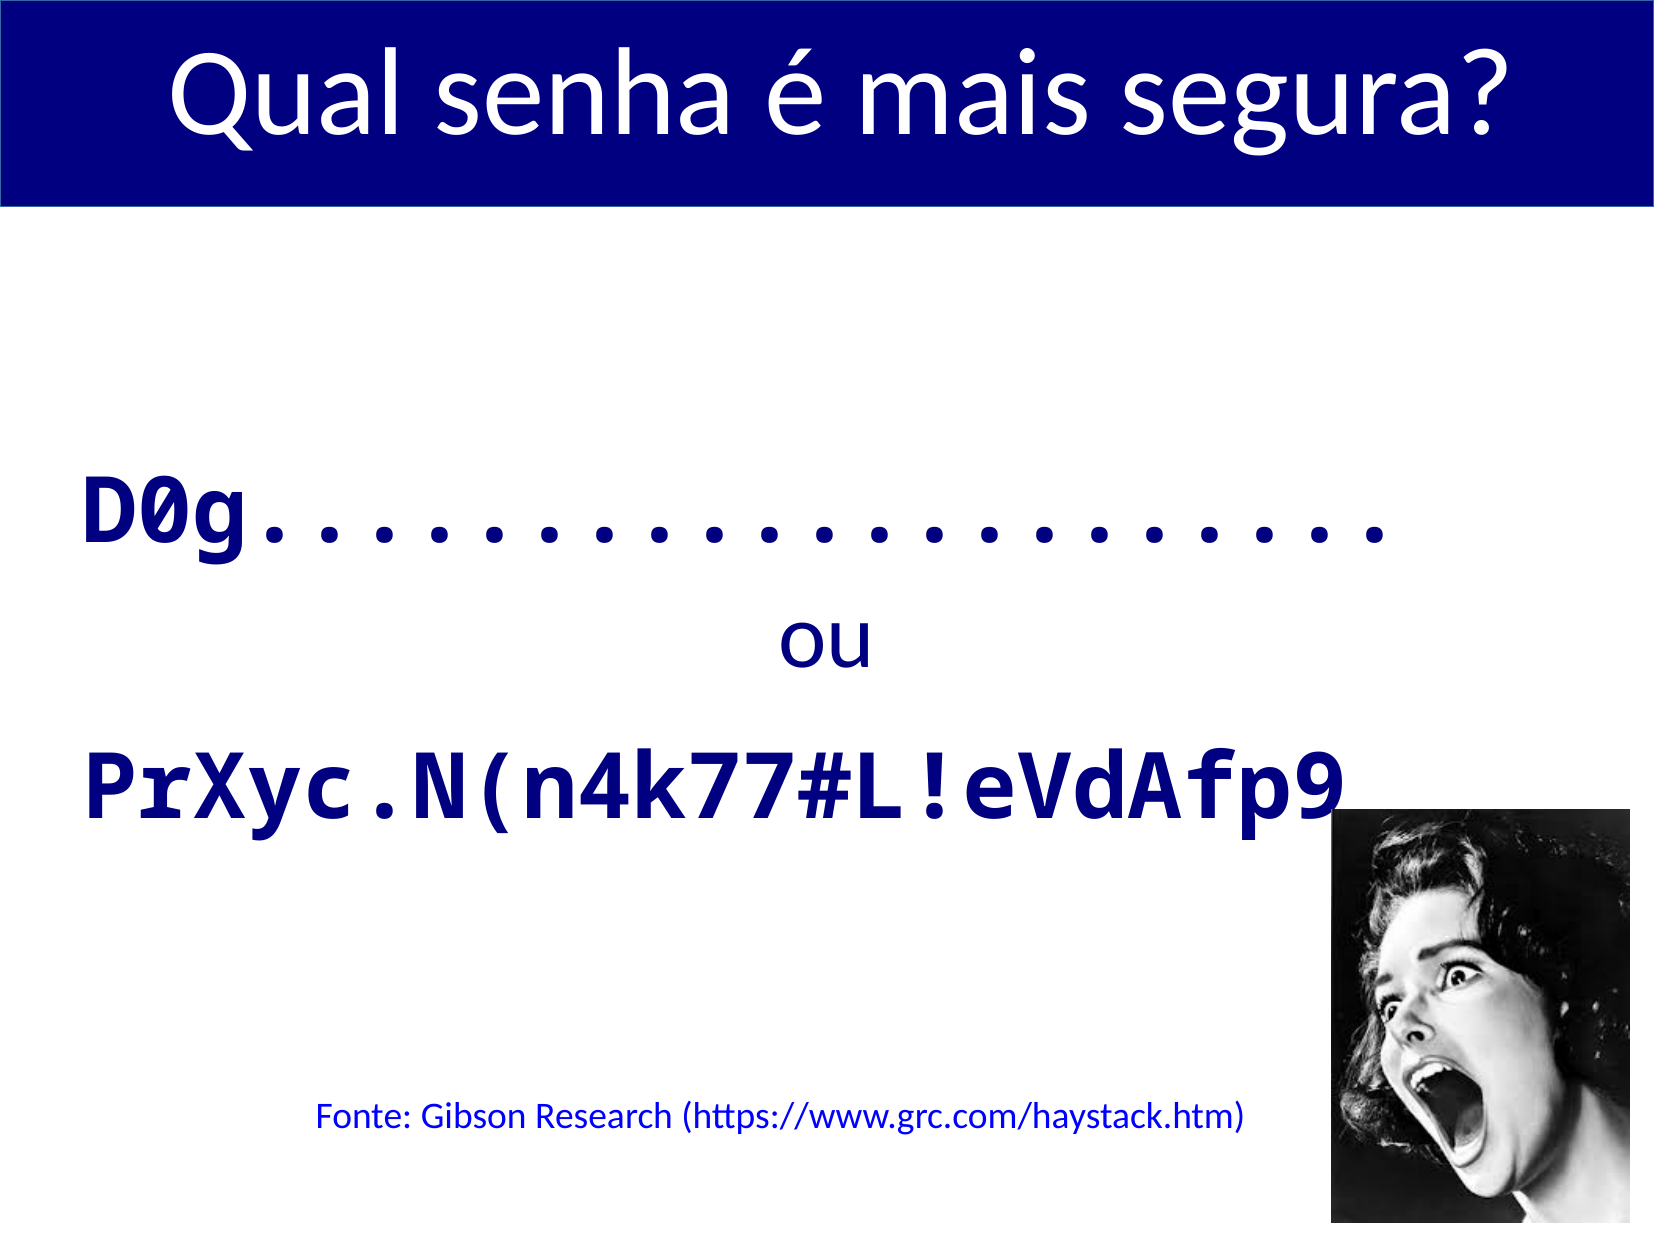

# Qual senha é mais segura?
D0g.....................
ou
PrXyc.N(n4k77#L!eVdAfp9
Fonte: Gibson Research (https://www.grc.com/haystack.htm)